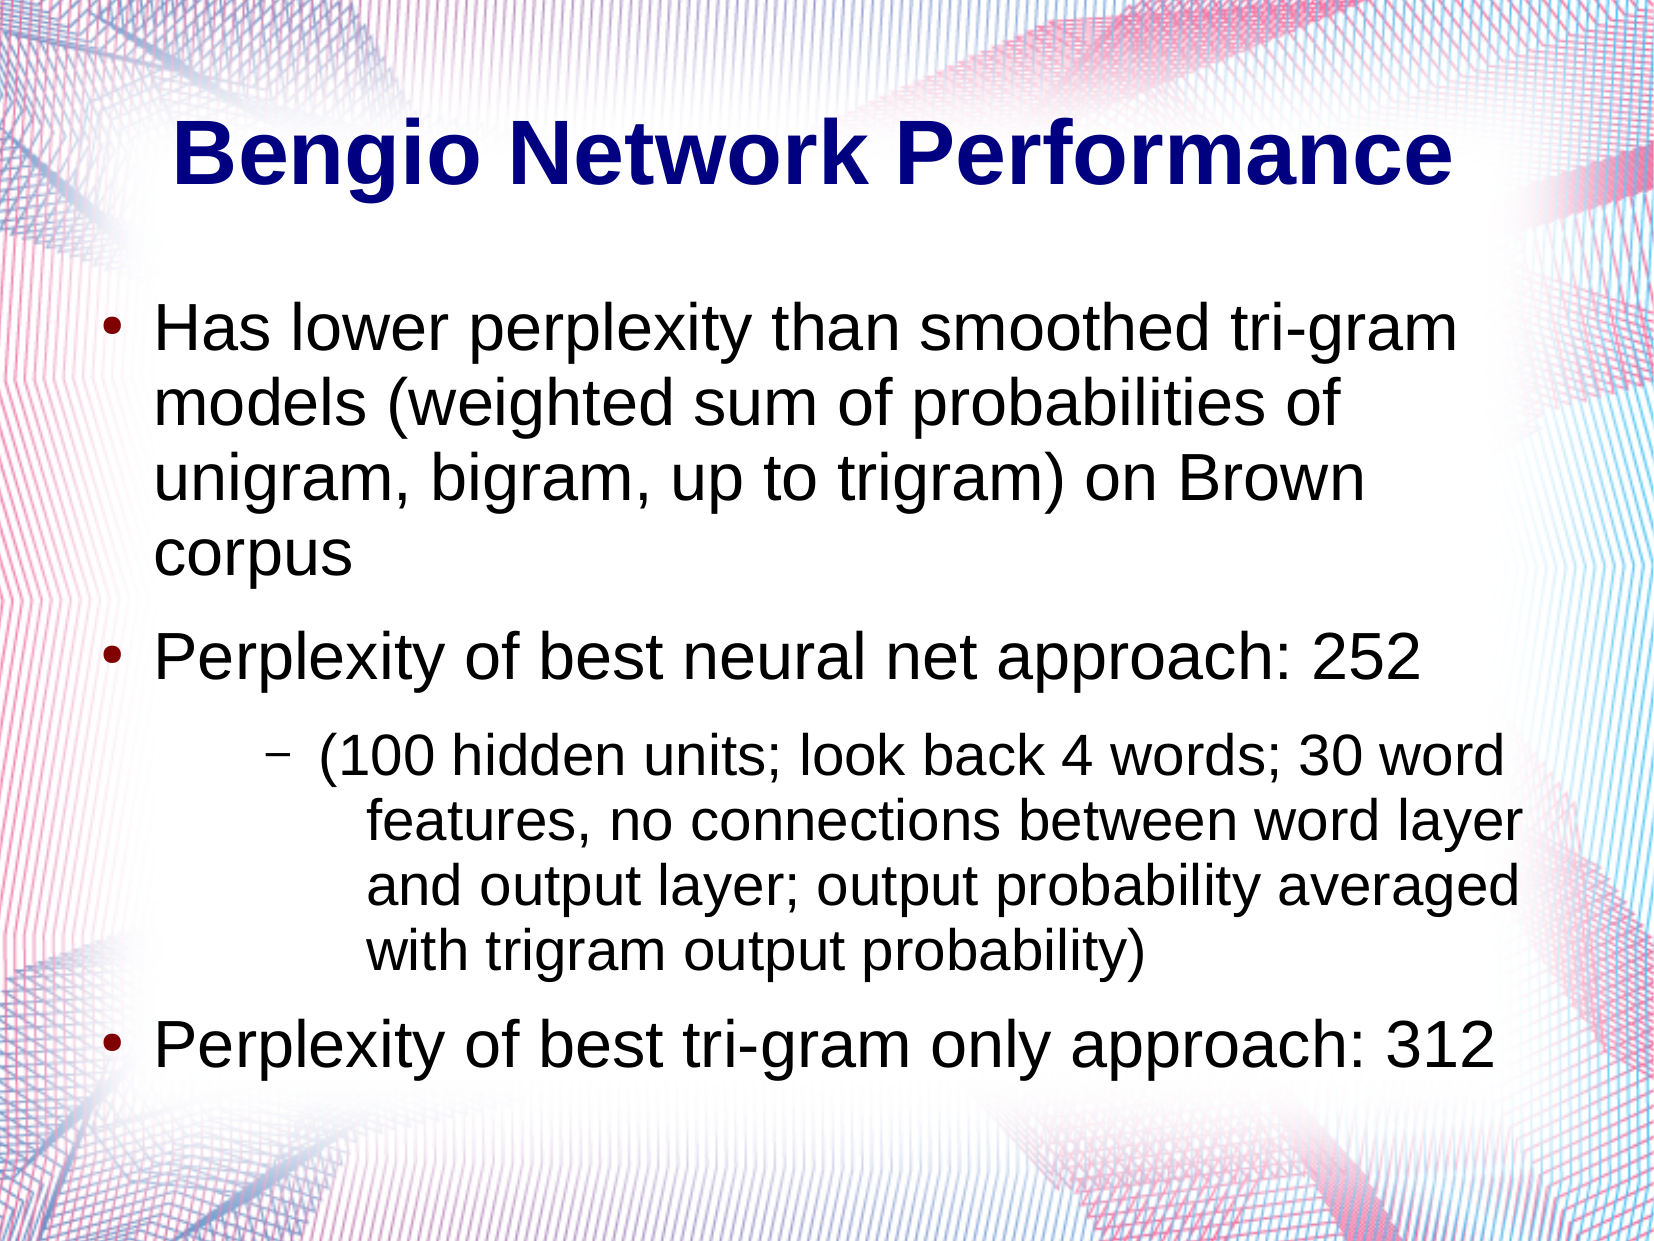

# Bengio Network Performance
Has lower perplexity than smoothed tri-gram models (weighted sum of probabilities of unigram, bigram, up to trigram) on Brown corpus
Perplexity of best neural net approach: 252
(100 hidden units; look back 4 words; 30 word features, no connections between word layer and output layer; output probability averaged with trigram output probability)
Perplexity of best tri-gram only approach: 312